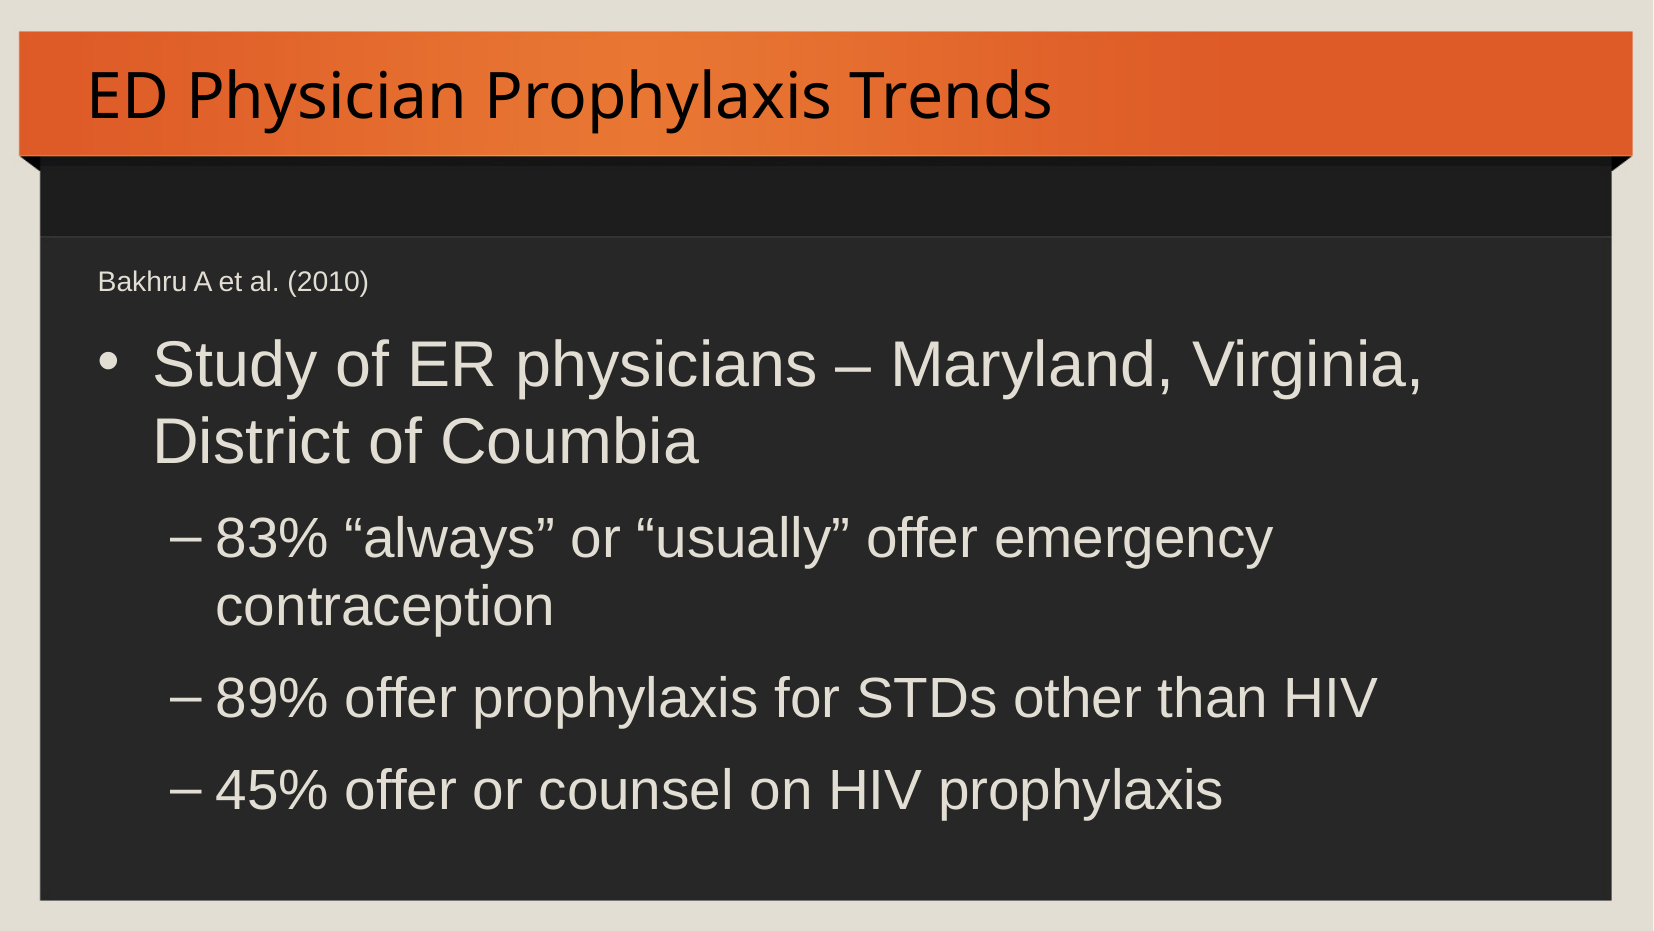

# ED Physician Prophylaxis Trends
Bakhru A et al. (2010)
Study of ER physicians – Maryland, Virginia, District of Coumbia
83% “always” or “usually” offer emergency contraception
89% offer prophylaxis for STDs other than HIV
45% offer or counsel on HIV prophylaxis